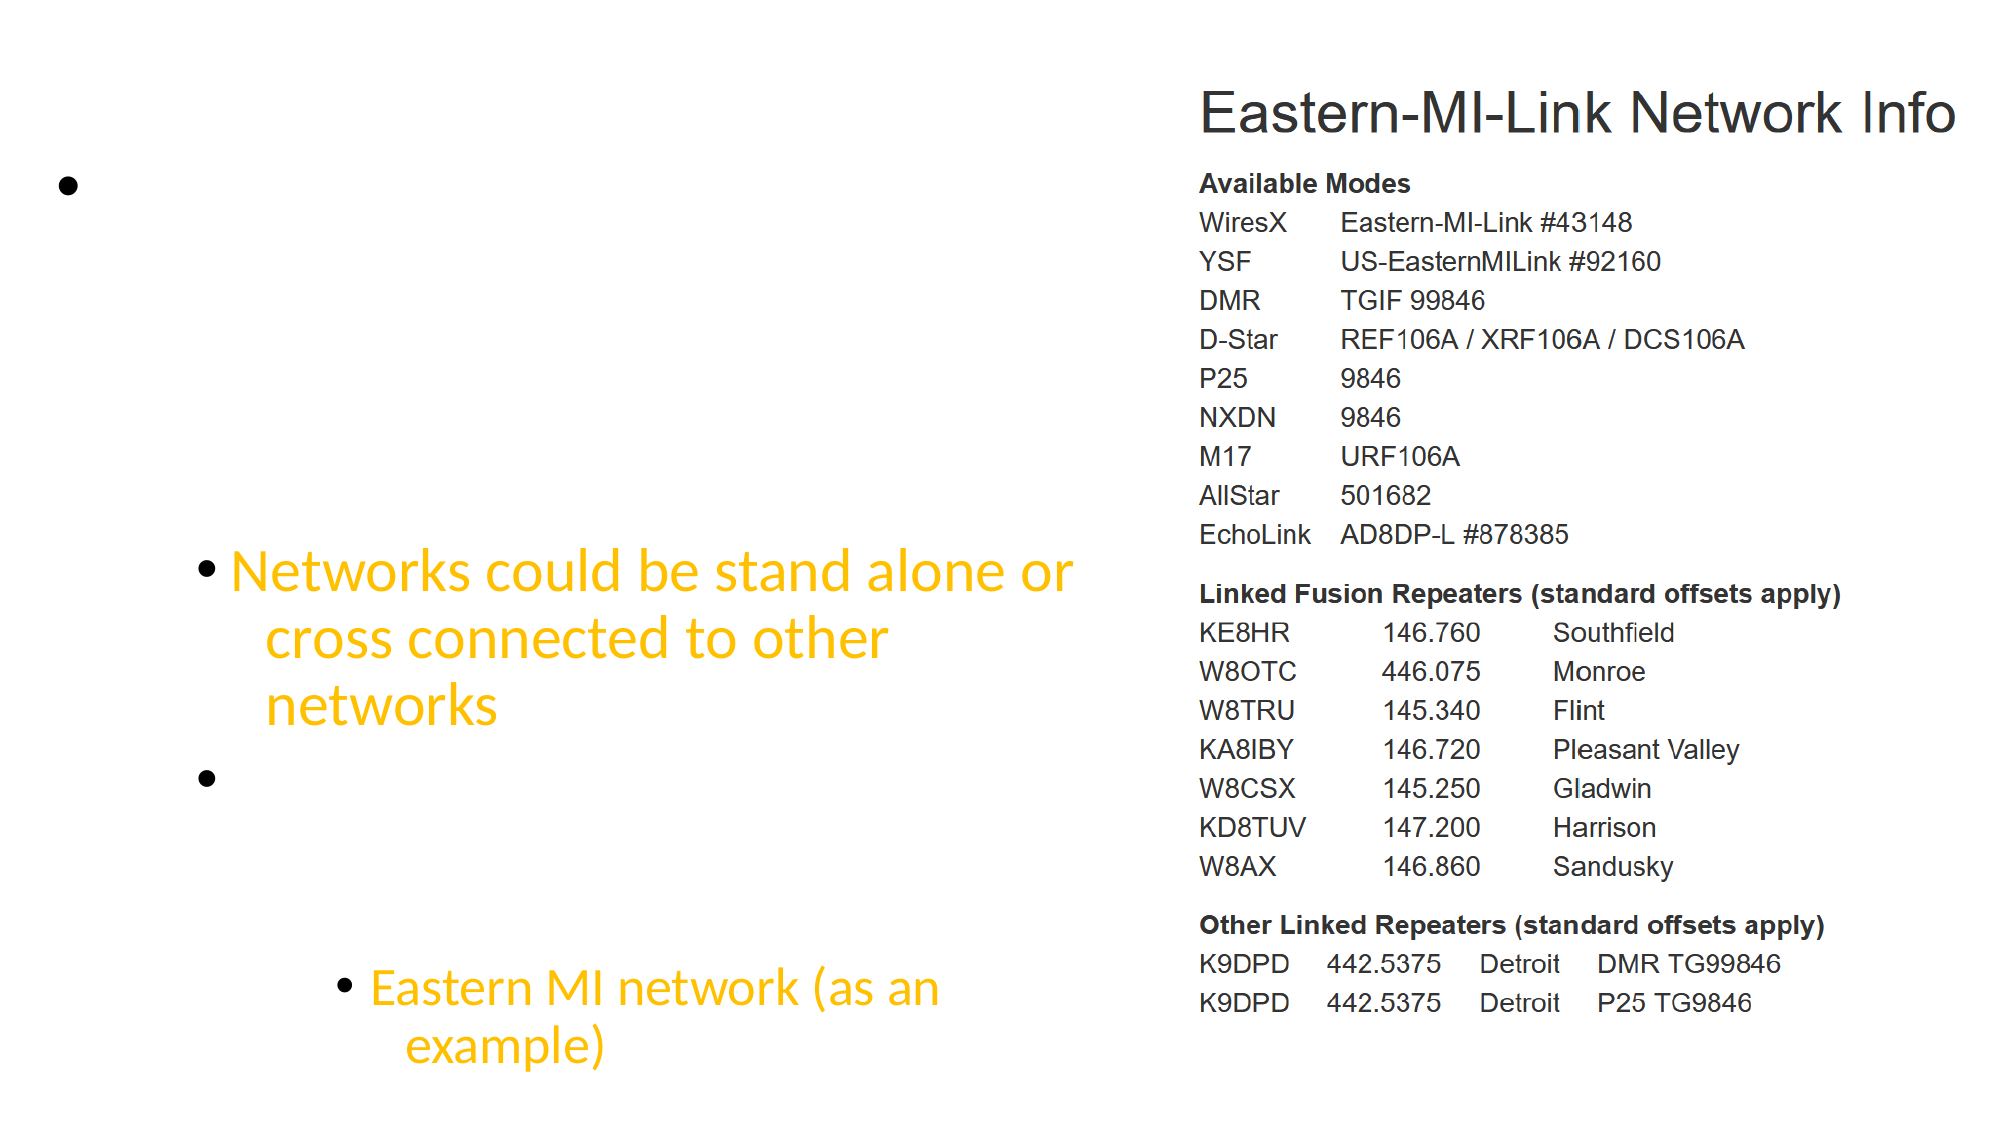

# What is a DMR Network?
A DMR network is a collection of repeaters and hotspots that are networked together over the internet and pass traffic from one device to another
Networks could be stand alone or cross connected to other networks
Networks could also be cross connected to other digital networks
Eastern MI network (as an example)